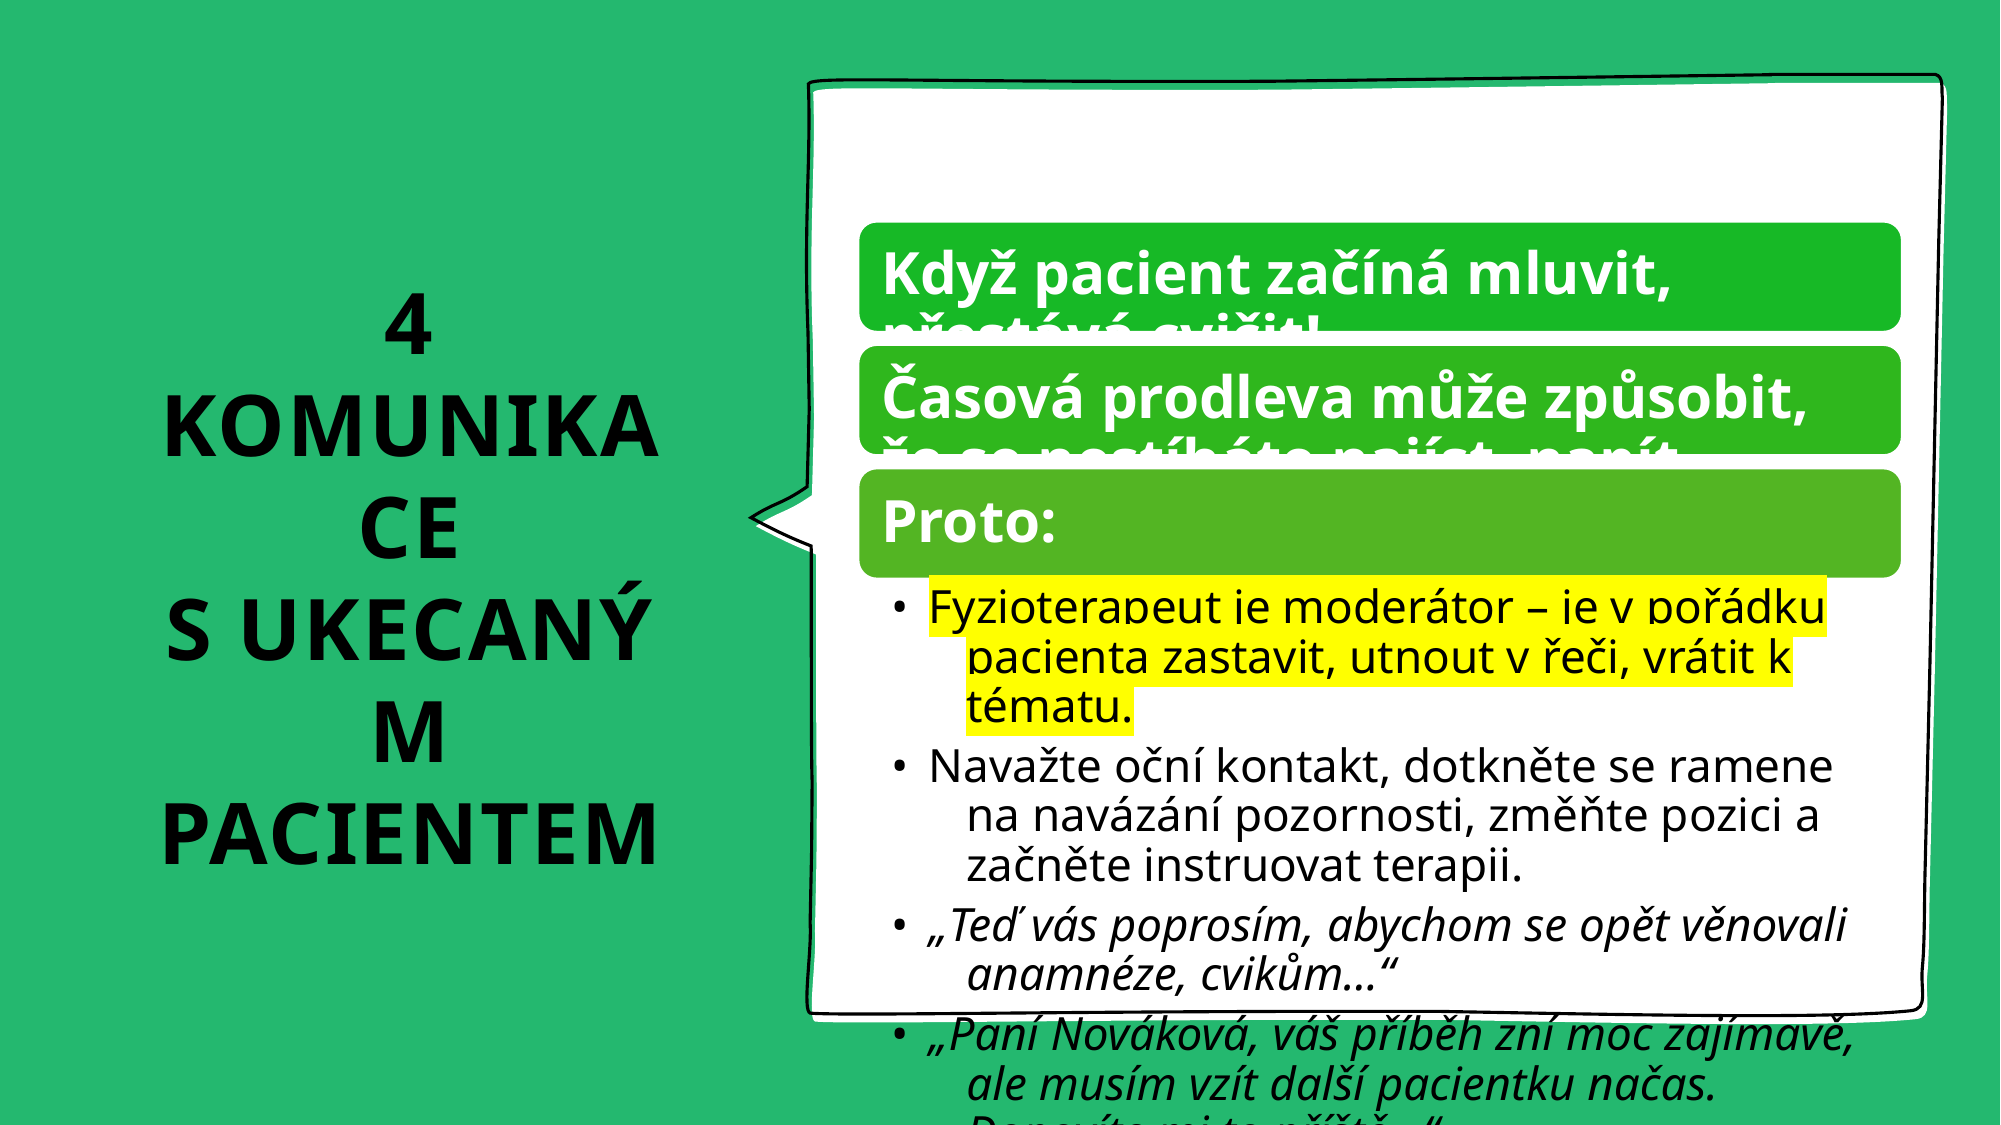

Když pacient začíná mluvit, přestává cvičit!
Časová prodleva může způsobit, že se nestíháte najíst, napít apod. !!!
Proto:
Fyzioterapeut je moderátor – je v pořádku pacienta zastavit, utnout v řeči, vrátit k tématu.
Navažte oční kontakt, dotkněte se ramene na navázání pozornosti, změňte pozici a začněte instruovat terapii.
„Teď vás poprosím, abychom se opět věnovali anamnéze, cvikům...“
„Paní Nováková, váš příběh zní moc zajímavě, ale musím vzít další pacientku načas. Dopovíte mi to příště...“
# 4 KOMUNIKACE S UKECANÝM PACIENTEM